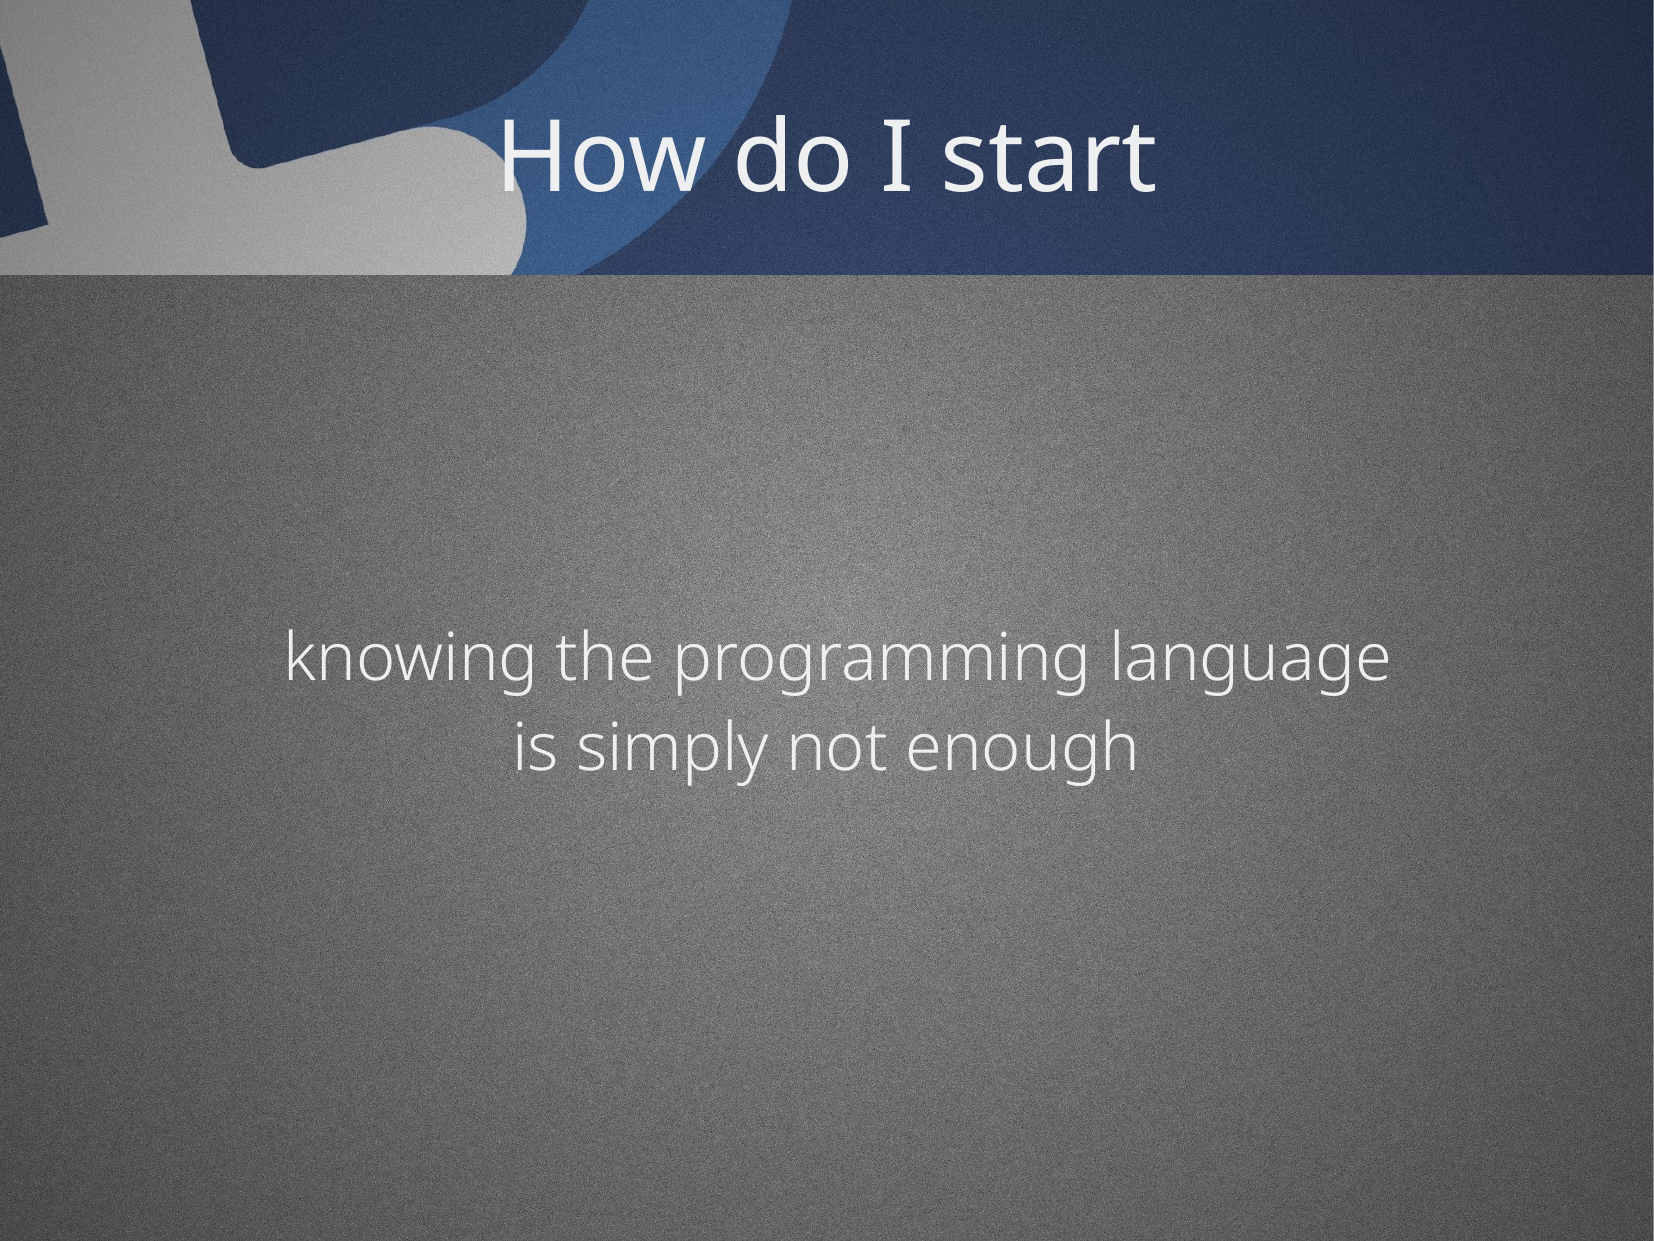

# How do I start
knowing the programming language
is simply not enough